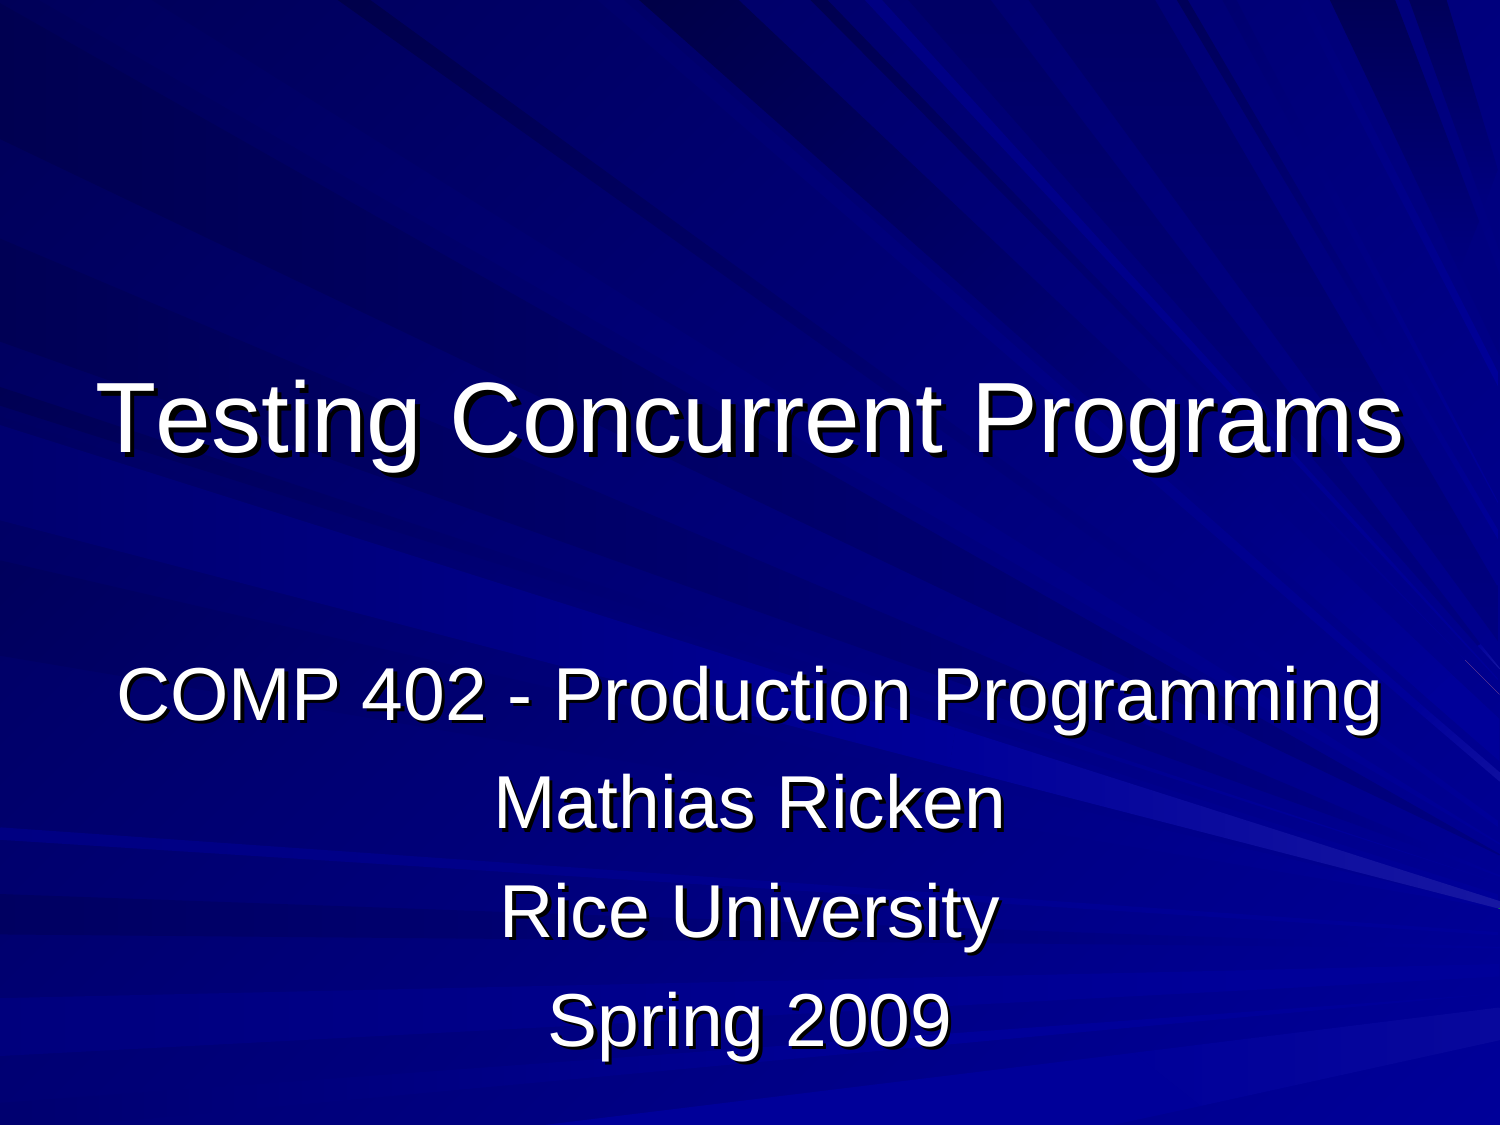

# Testing Concurrent Programs
COMP 402 - Production Programming
Mathias Ricken
Rice University
Spring 2009